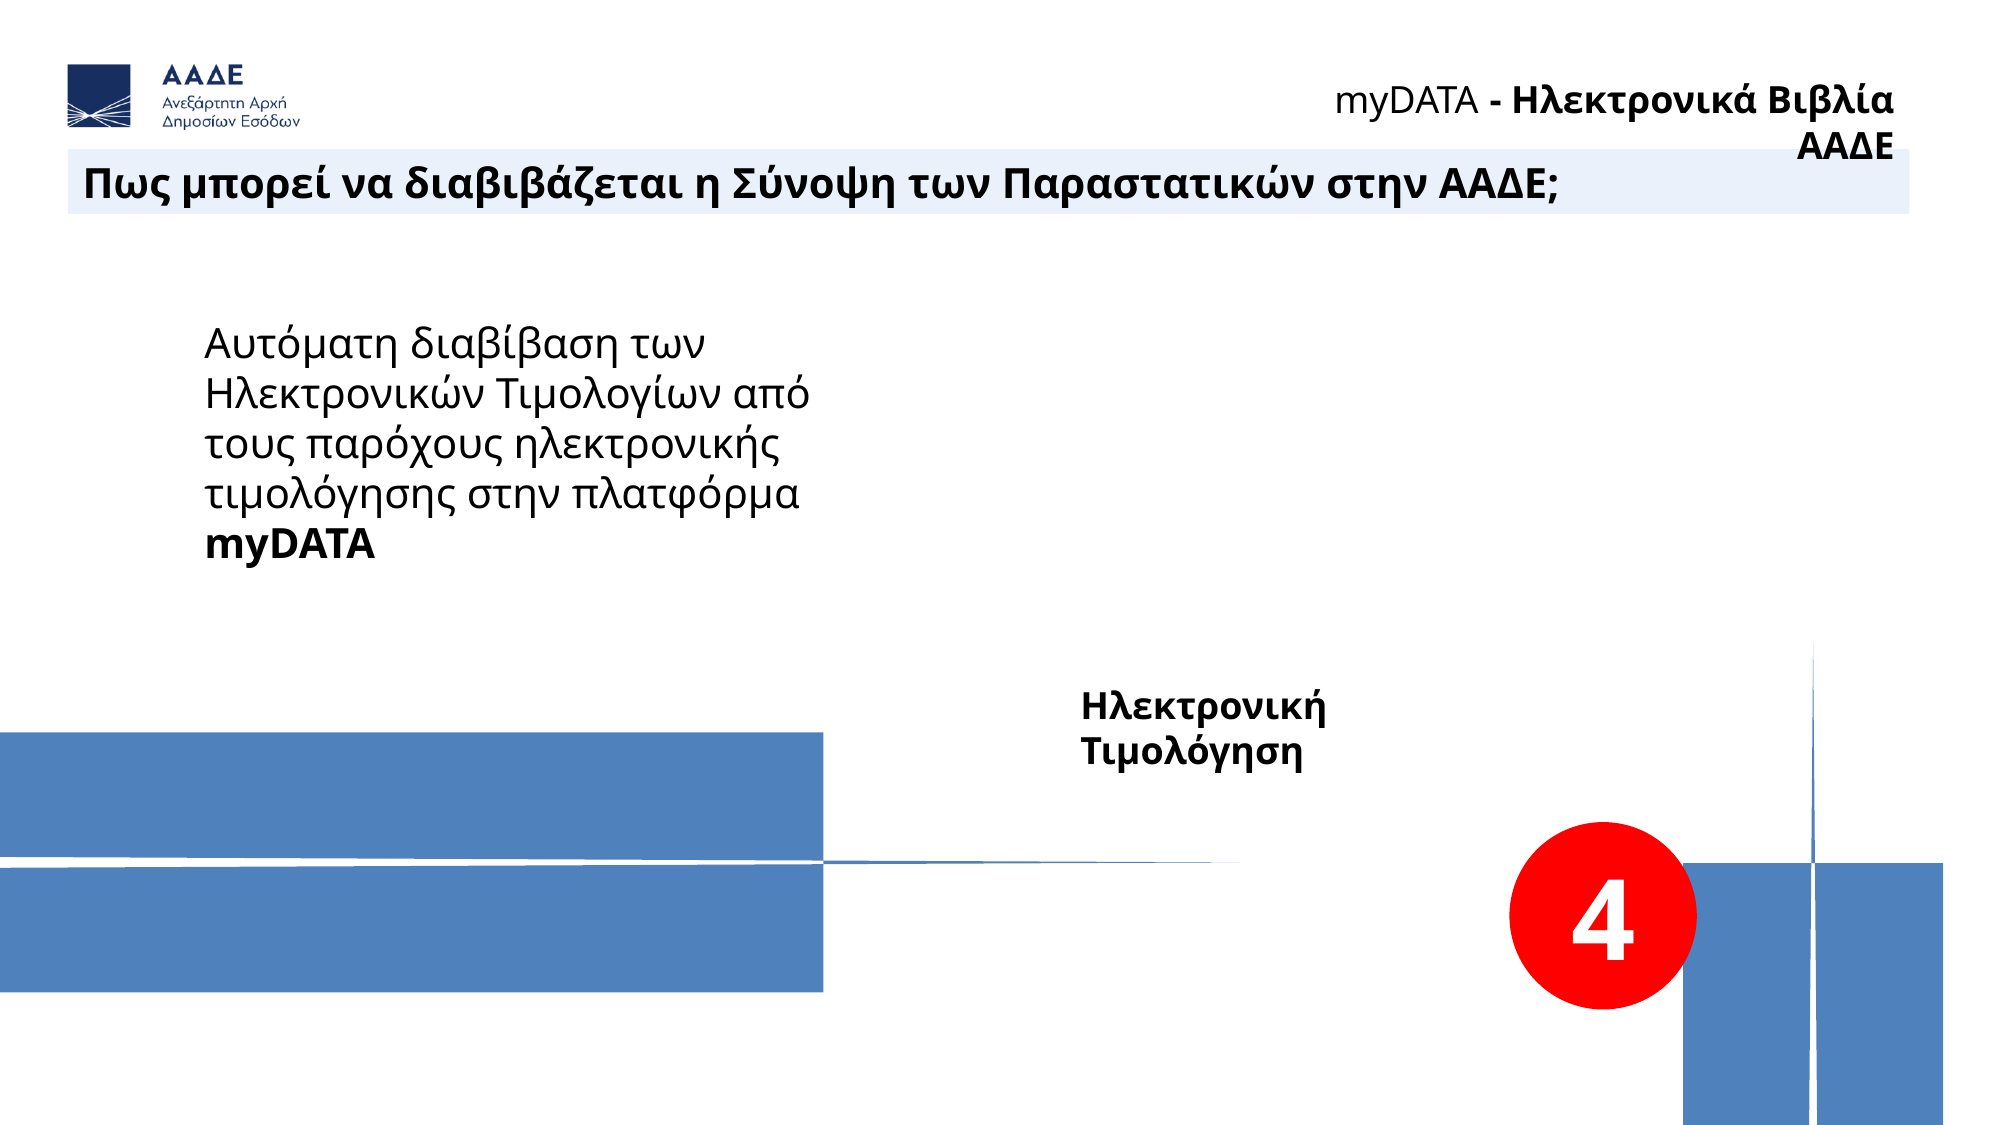

myDATA - Ηλεκτρονικά Βιβλία ΑΑΔΕ
Πως μπορεί να διαβιβάζεται η Σύνοψη των Παραστατικών στην ΑΑΔΕ;
Αυτόματη διαβίβαση των Ηλεκτρονικών Τιμολογίων από τους παρόχους ηλεκτρονικής τιμολόγησης στην πλατφόρμα myDATA
Ηλεκτρονική Τιμολόγηση
4